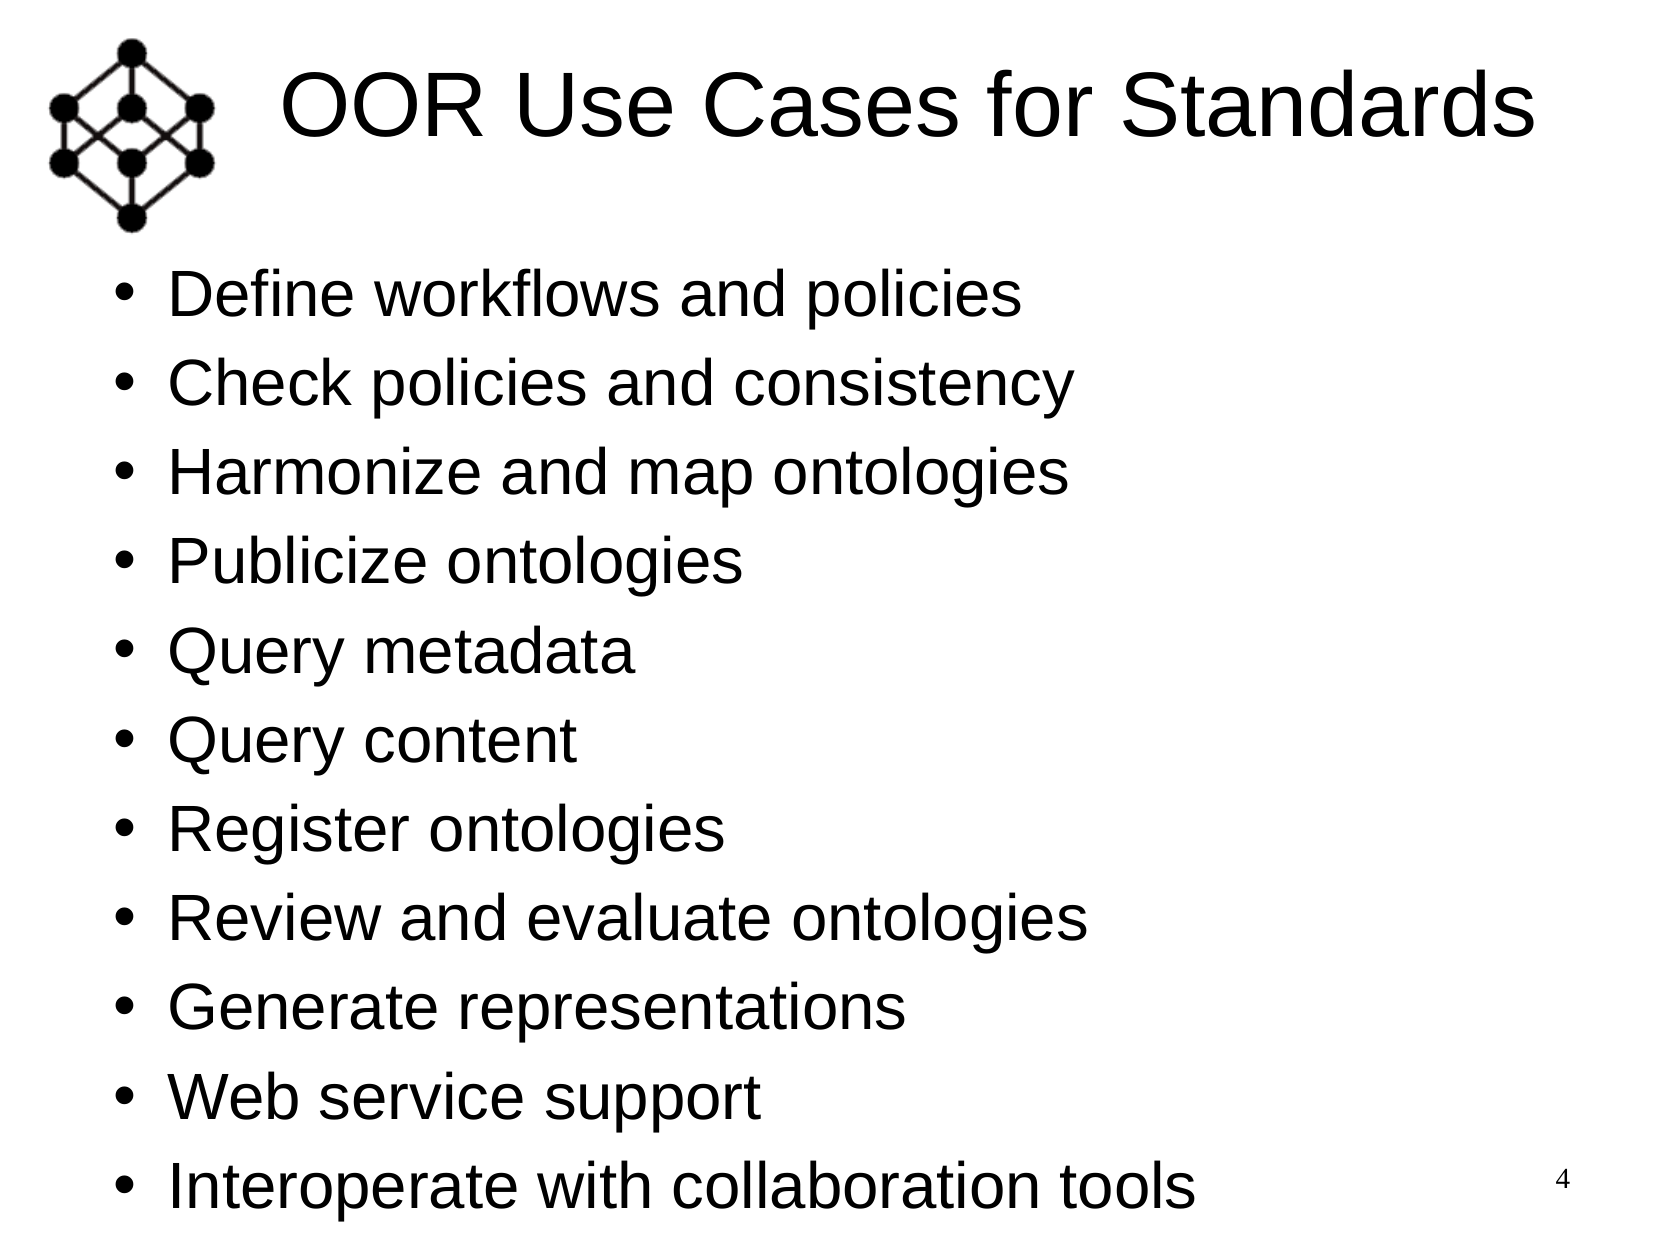

# OOR Use Cases for Standards
Define workflows and policies
Check policies and consistency
Harmonize and map ontologies
Publicize ontologies
Query metadata
Query content
Register ontologies
Review and evaluate ontologies
Generate representations
Web service support
Interoperate with collaboration tools
4